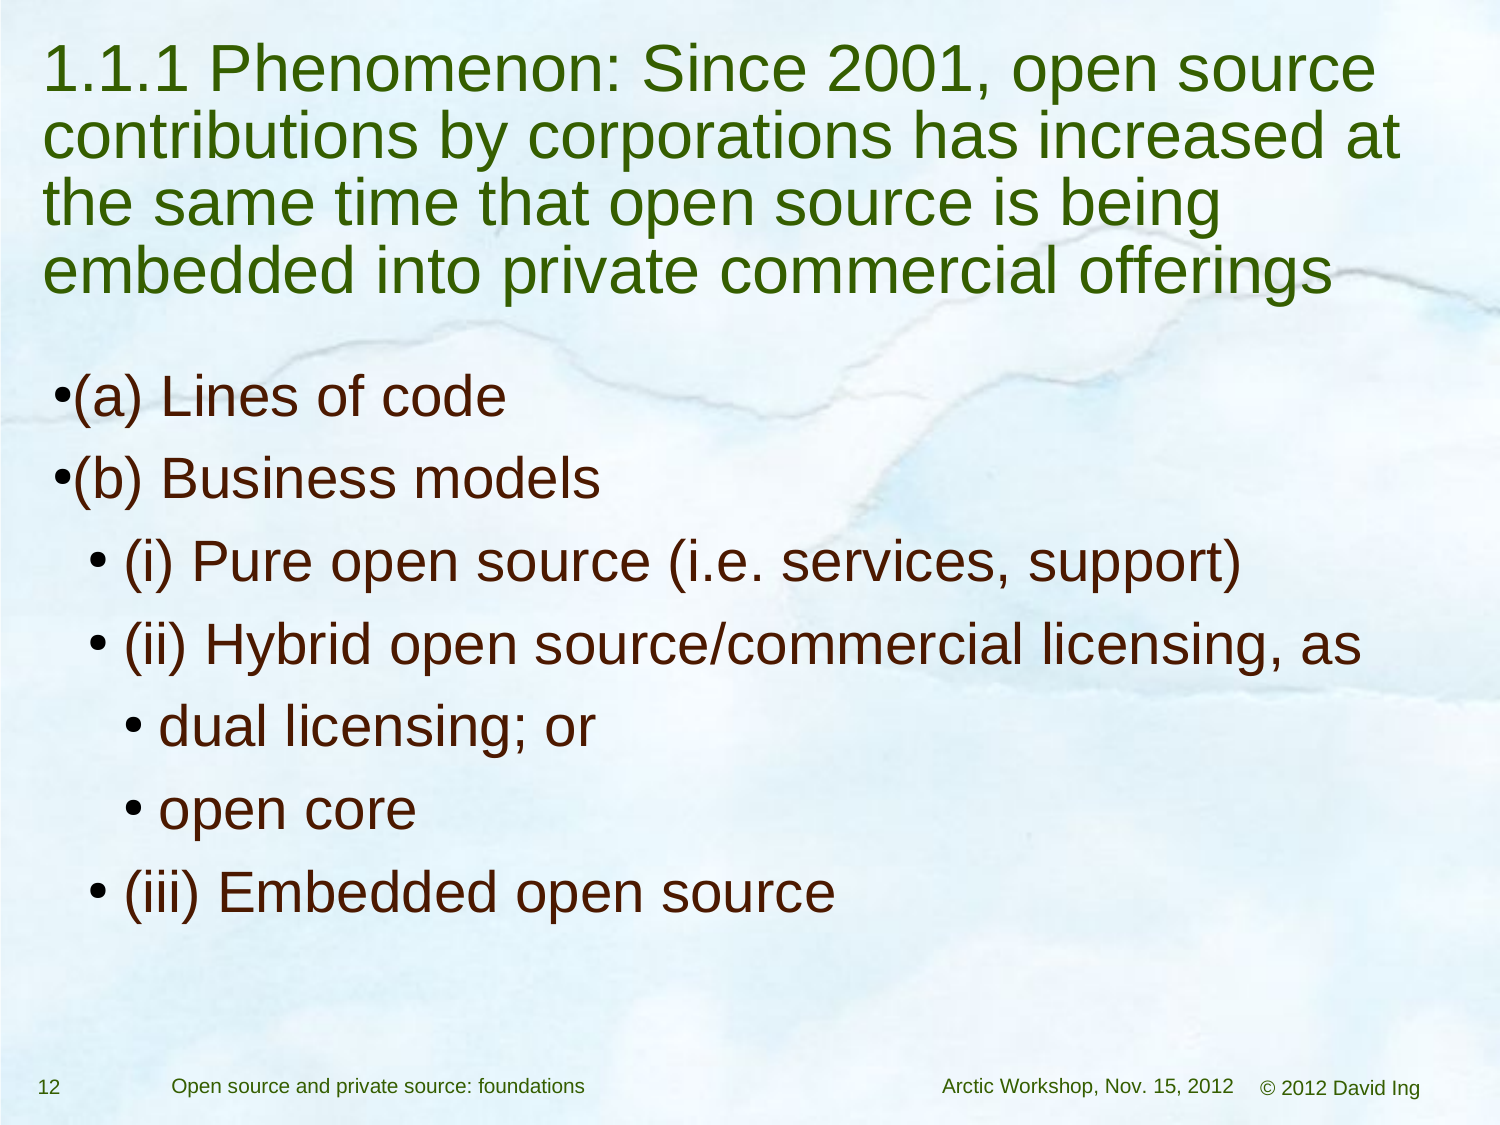

# 1.1.1 Phenomenon: Since 2001, open source contributions by corporations has increased at the same time that open source is being embedded into private commercial offerings
(a) Lines of code
(b) Business models
(i) Pure open source (i.e. services, support)
(ii) Hybrid open source/commercial licensing, as
dual licensing; or
open core
(iii) Embedded open source
Open source and private source: foundations
Arctic Workshop, Nov. 15, 2012
12